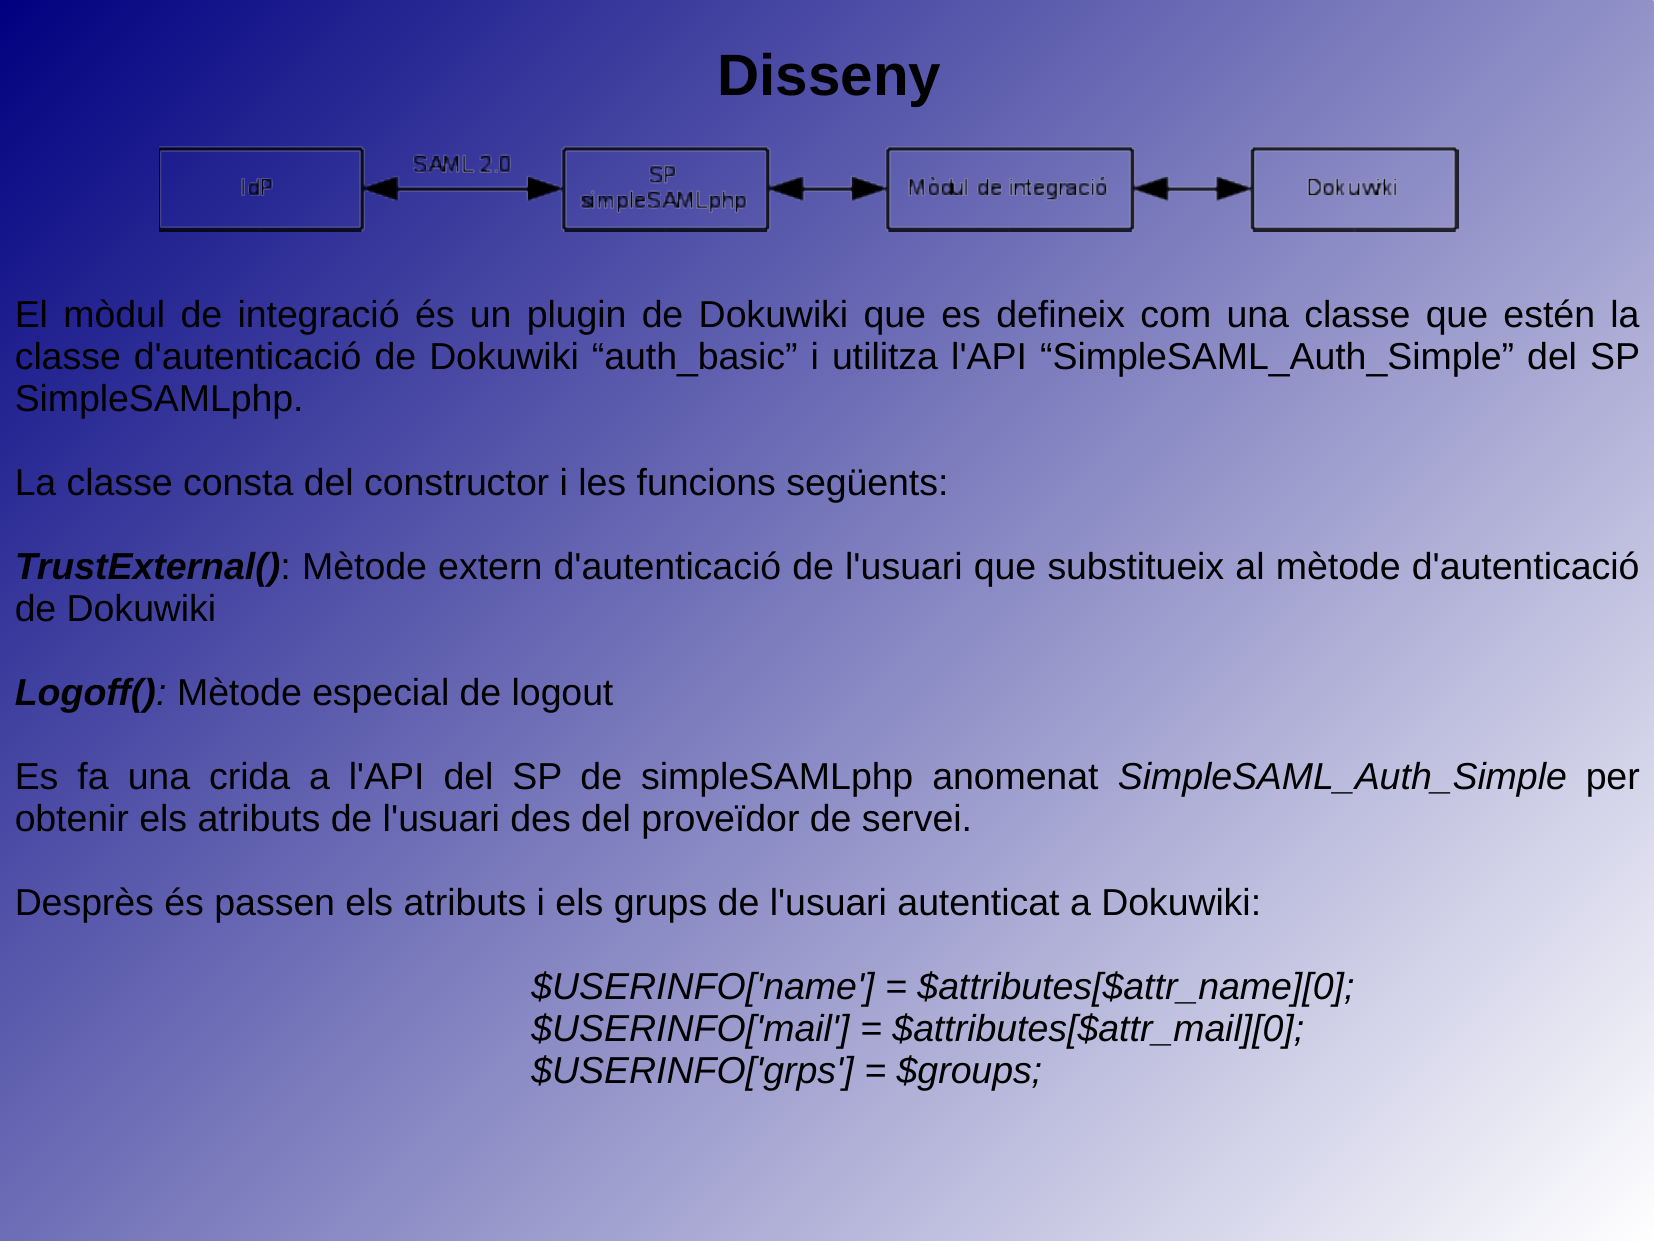

Disseny
El mòdul de integració és un plugin de Dokuwiki que es defineix com una classe que estén la classe d'autenticació de Dokuwiki “auth_basic” i utilitza l'API “SimpleSAML_Auth_Simple” del SP SimpleSAMLphp.
La classe consta del constructor i les funcions següents:
TrustExternal(): Mètode extern d'autenticació de l'usuari que substitueix al mètode d'autenticació de Dokuwiki
Logoff(): Mètode especial de logout
Es fa una crida a l'API del SP de simpleSAMLphp anomenat SimpleSAML_Auth_Simple per obtenir els atributs de l'usuari des del proveïdor de servei.
Desprès és passen els atributs i els grups de l'usuari autenticat a Dokuwiki:
							$USERINFO['name'] = $attributes[$attr_name][0];
							$USERINFO['mail'] = $attributes[$attr_mail][0];
							$USERINFO['grps'] = $groups;